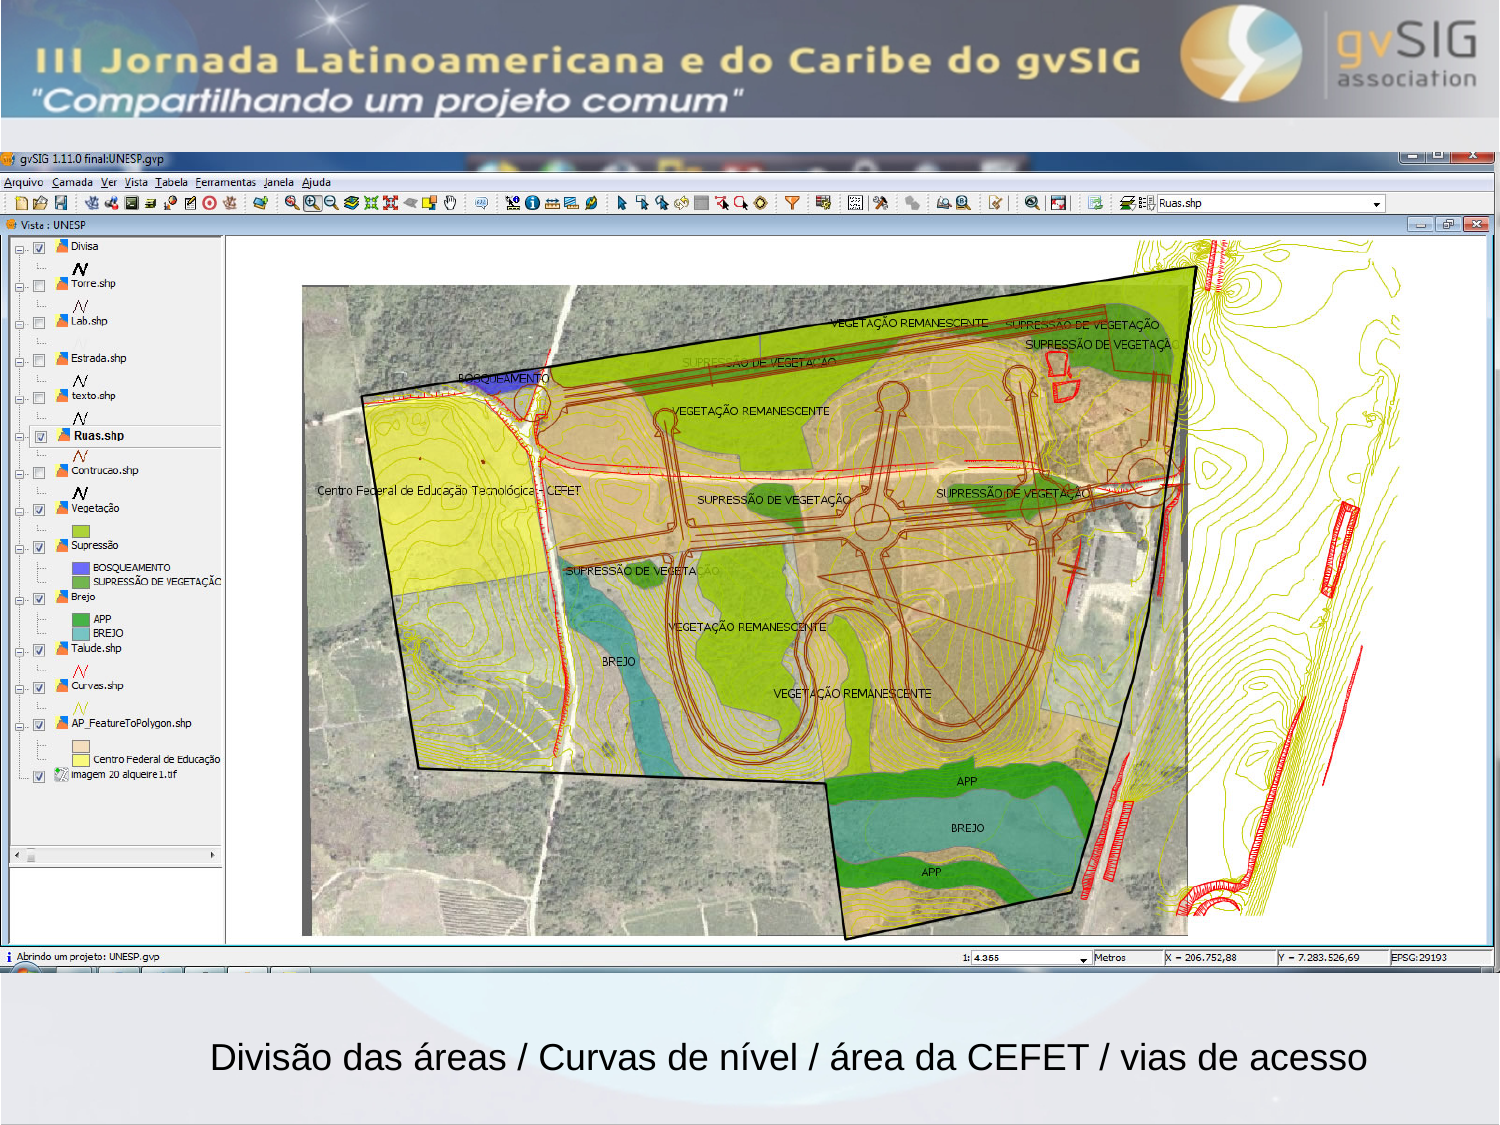

Divisão das áreas / Curvas de nível / área da CEFET / vias de acesso